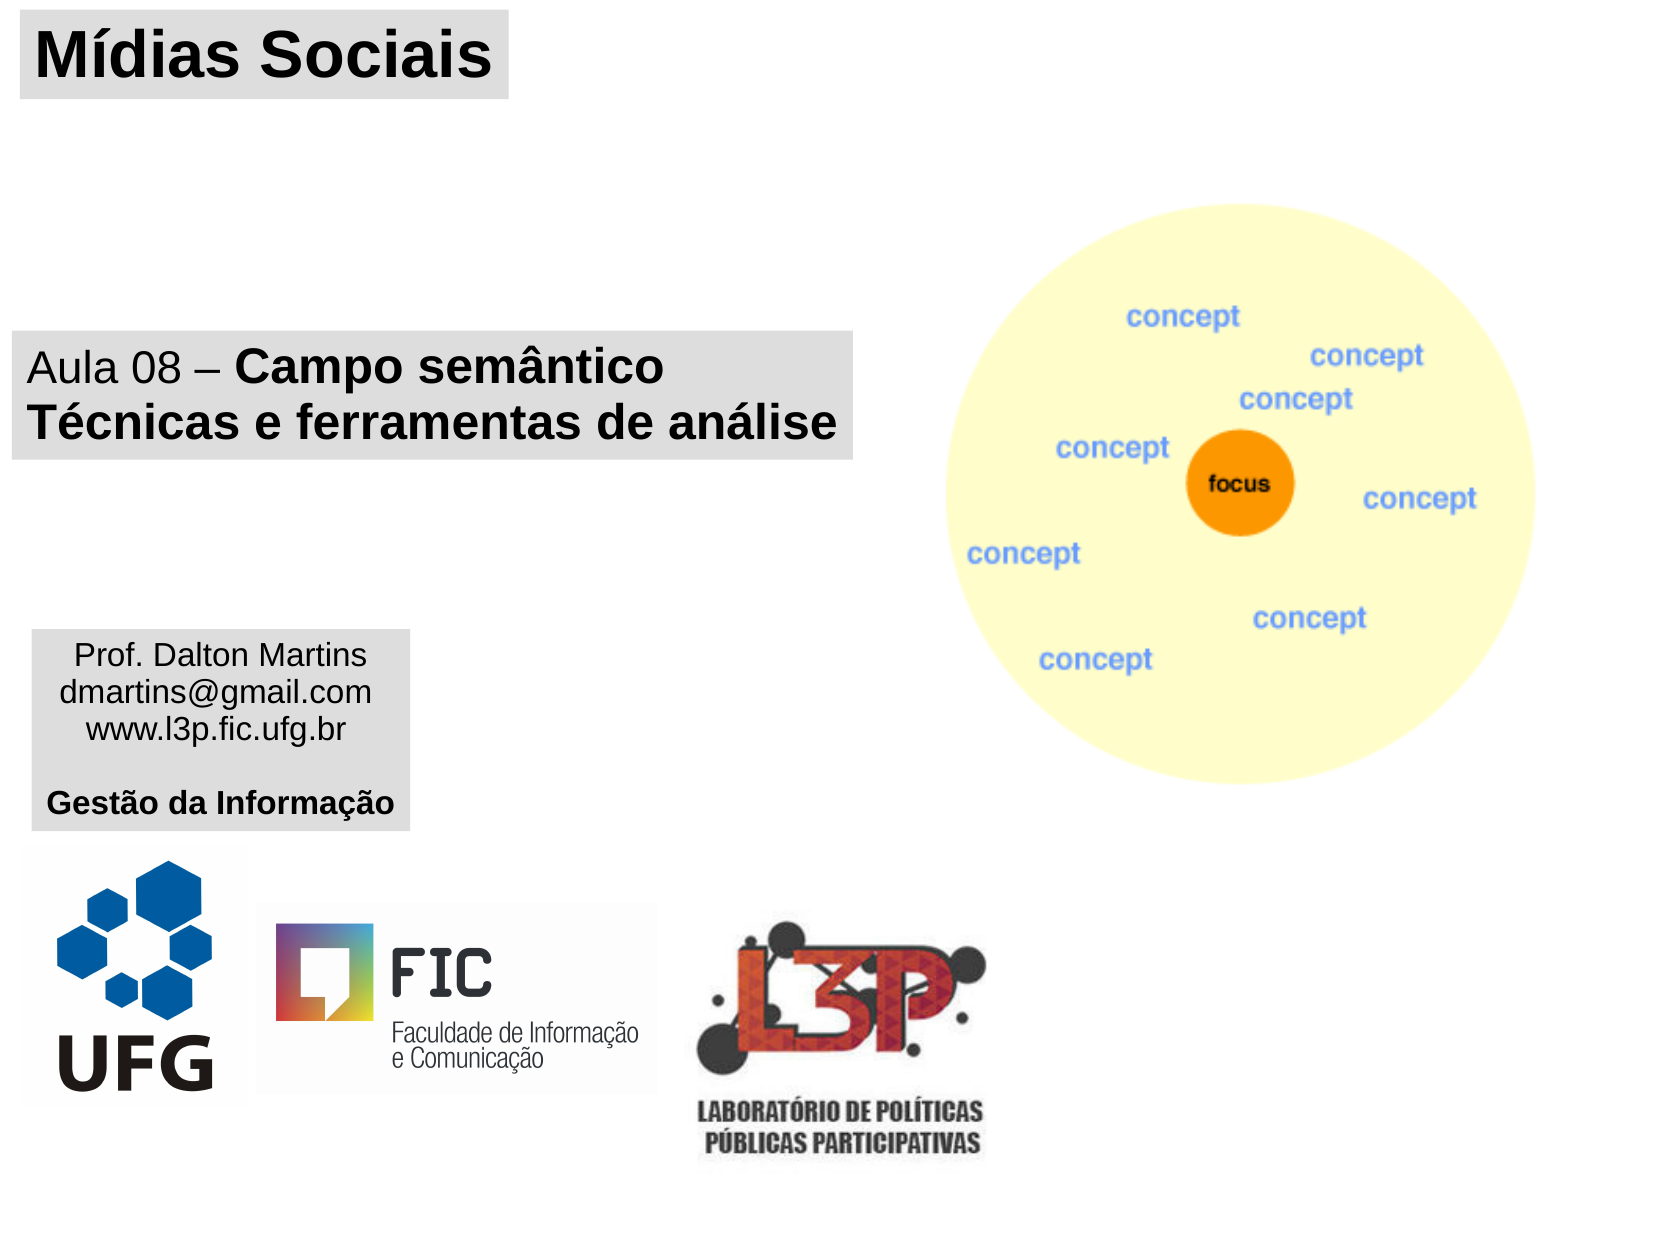

Mídias Sociais
Aula 08 – Campo semântico
Técnicas e ferramentas de análise
Prof. Dalton Martins
dmartins@gmail.com
www.l3p.fic.ufg.br
Gestão da Informação